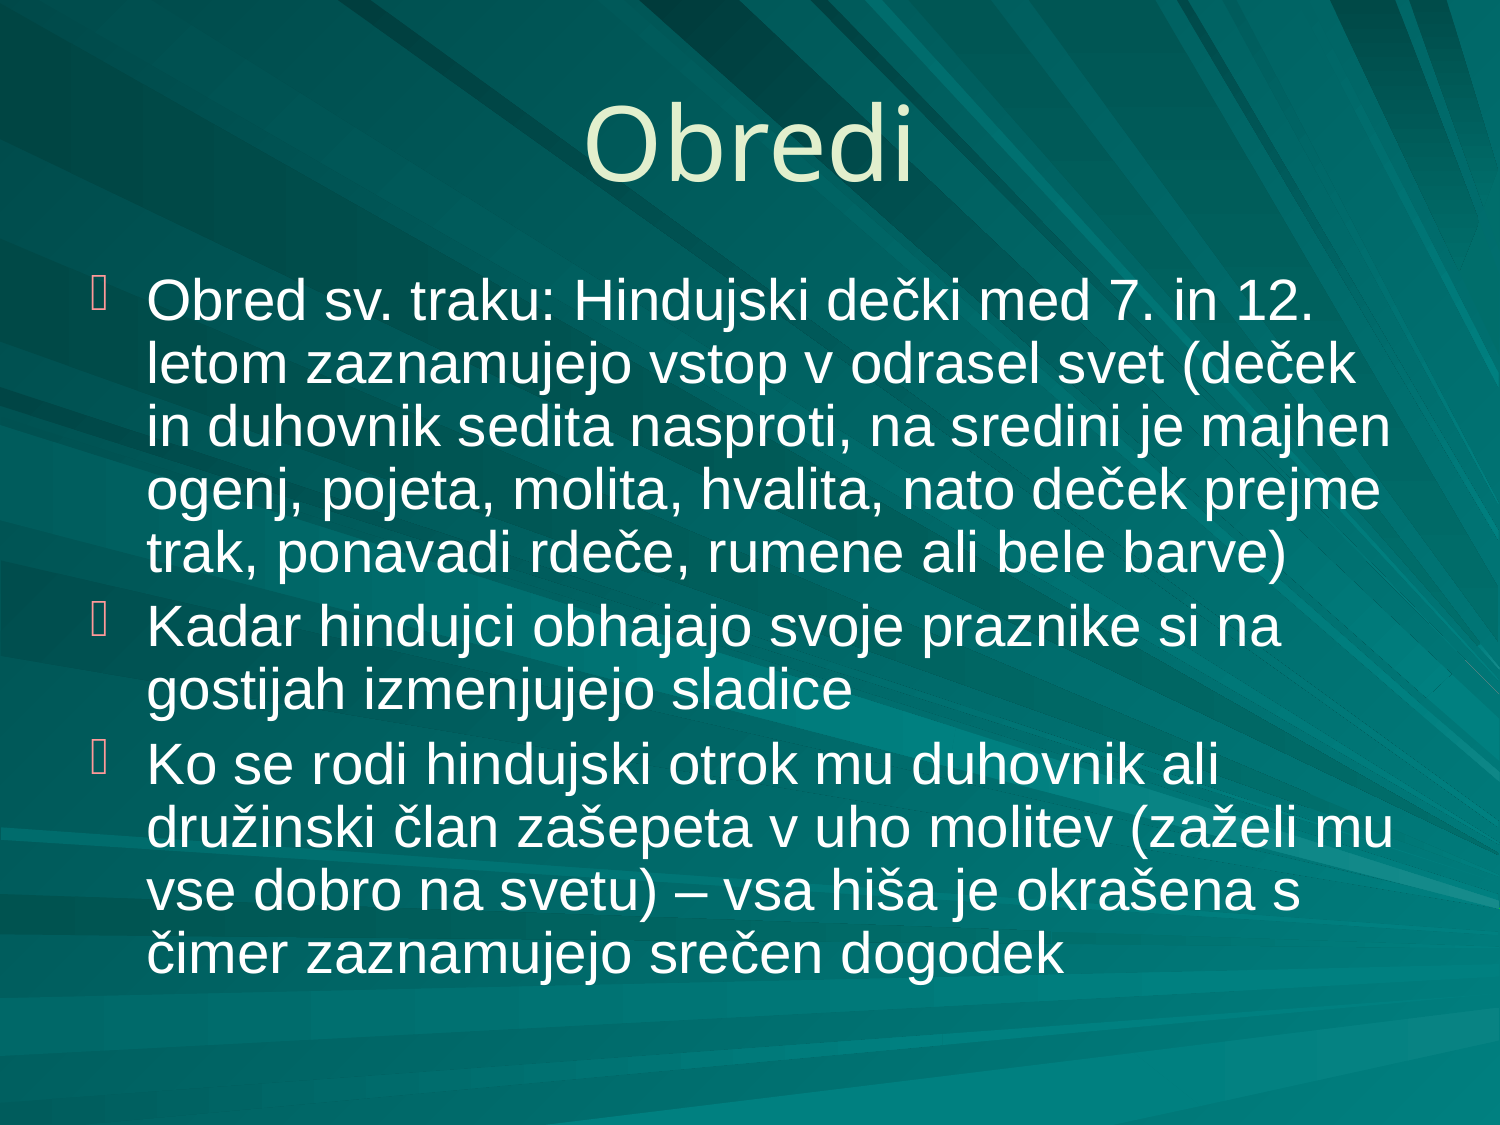

# Obredi
Obred sv. traku: Hindujski dečki med 7. in 12. letom zaznamujejo vstop v odrasel svet (deček in duhovnik sedita nasproti, na sredini je majhen ogenj, pojeta, molita, hvalita, nato deček prejme trak, ponavadi rdeče, rumene ali bele barve)
Kadar hindujci obhajajo svoje praznike si na gostijah izmenjujejo sladice
Ko se rodi hindujski otrok mu duhovnik ali družinski član zašepeta v uho molitev (zaželi mu vse dobro na svetu) – vsa hiša je okrašena s čimer zaznamujejo srečen dogodek